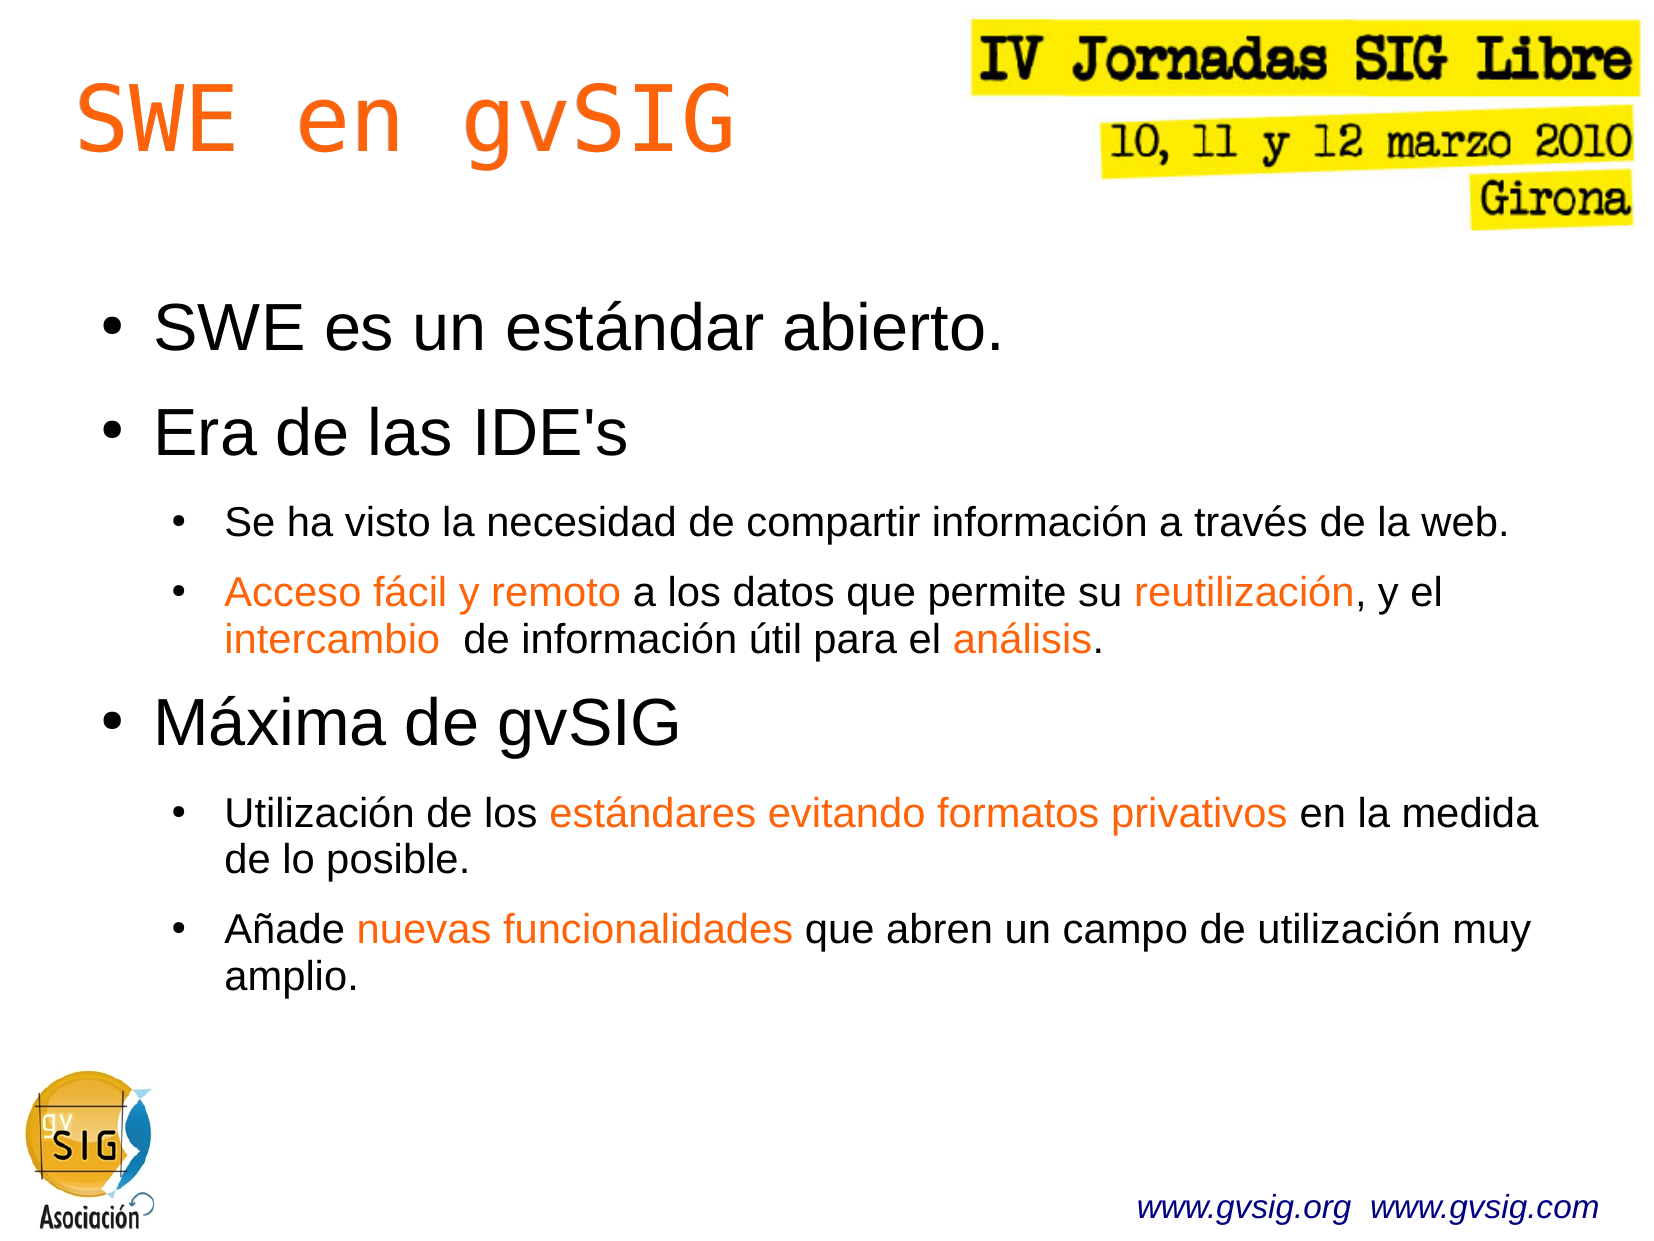

SWE en gvSIG
# SWE es un estándar abierto.
Era de las IDE's
Se ha visto la necesidad de compartir información a través de la web.
Acceso fácil y remoto a los datos que permite su reutilización, y el intercambio de información útil para el análisis.
Máxima de gvSIG
Utilización de los estándares evitando formatos privativos en la medida de lo posible.
Añade nuevas funcionalidades que abren un campo de utilización muy amplio.